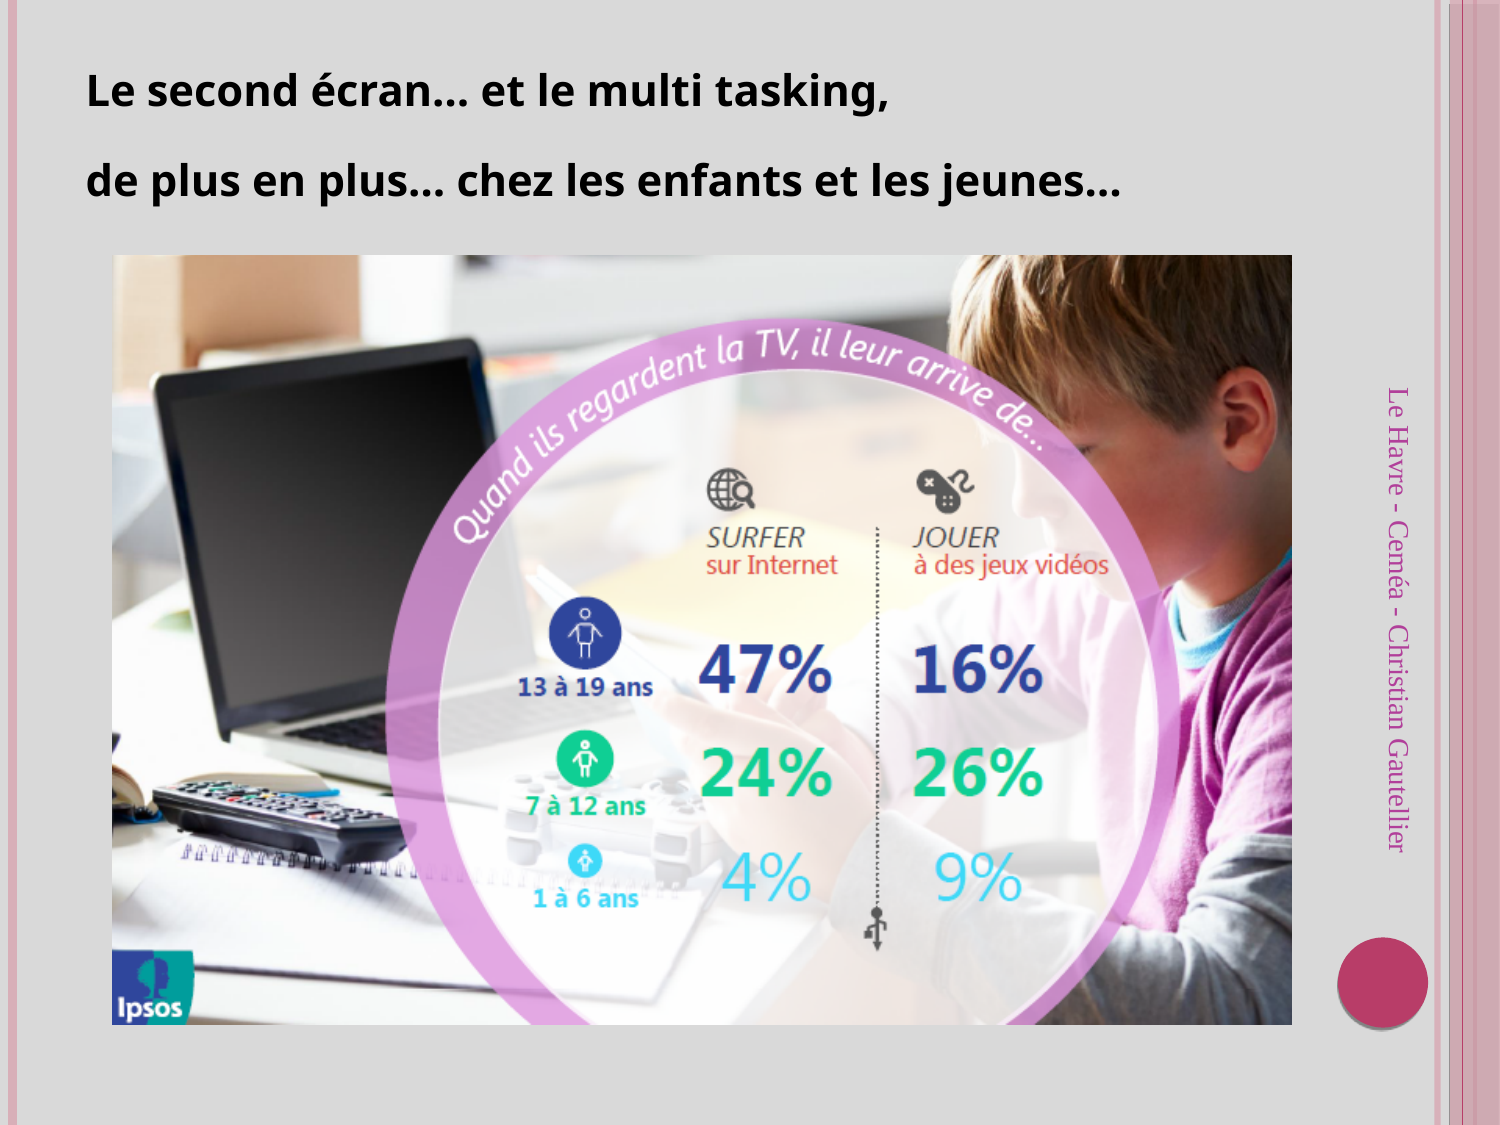

Le second écran… et le multi tasking,
de plus en plus… chez les enfants et les jeunes…
Le Havre - Ceméa - Christian Gautellier